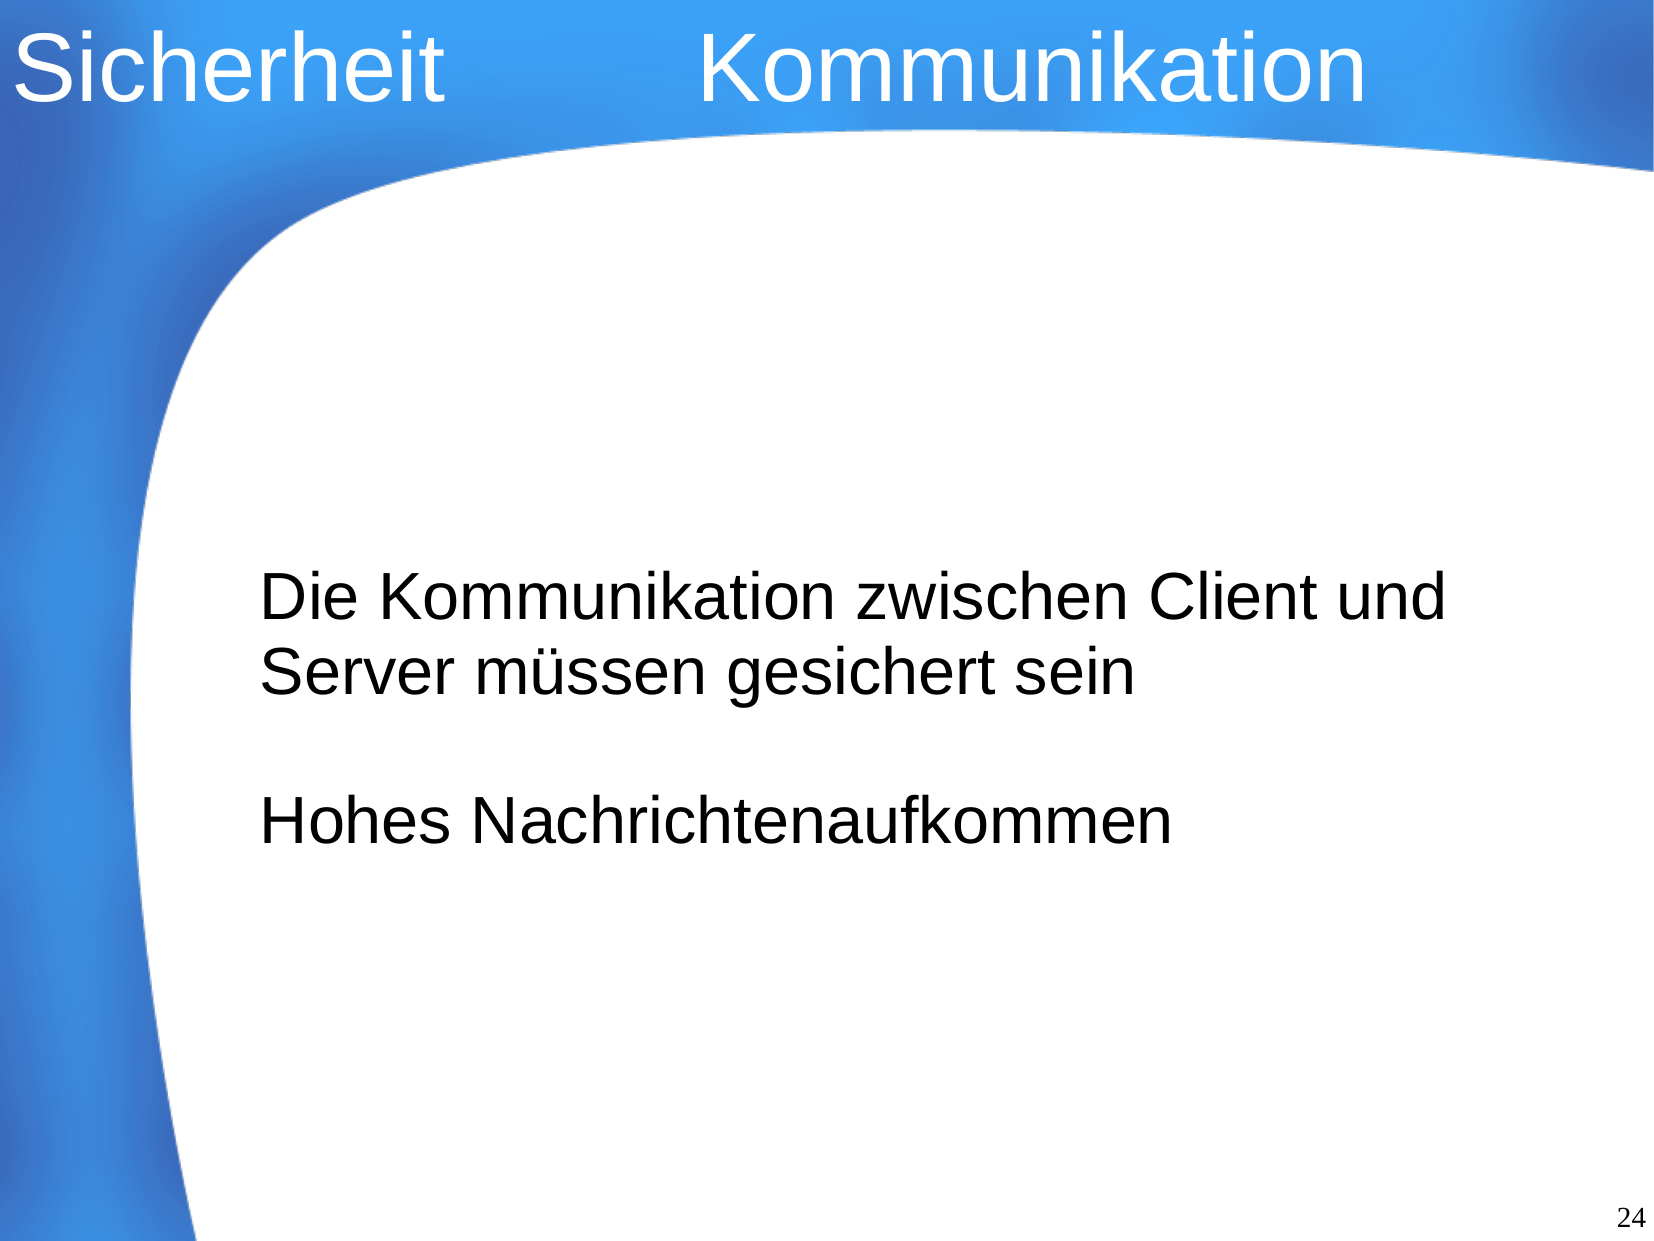

Sicherheit
# Kommunikation
Die Kommunikation zwischen Client und Server müssen gesichert sein
Hohes Nachrichtenaufkommen
24